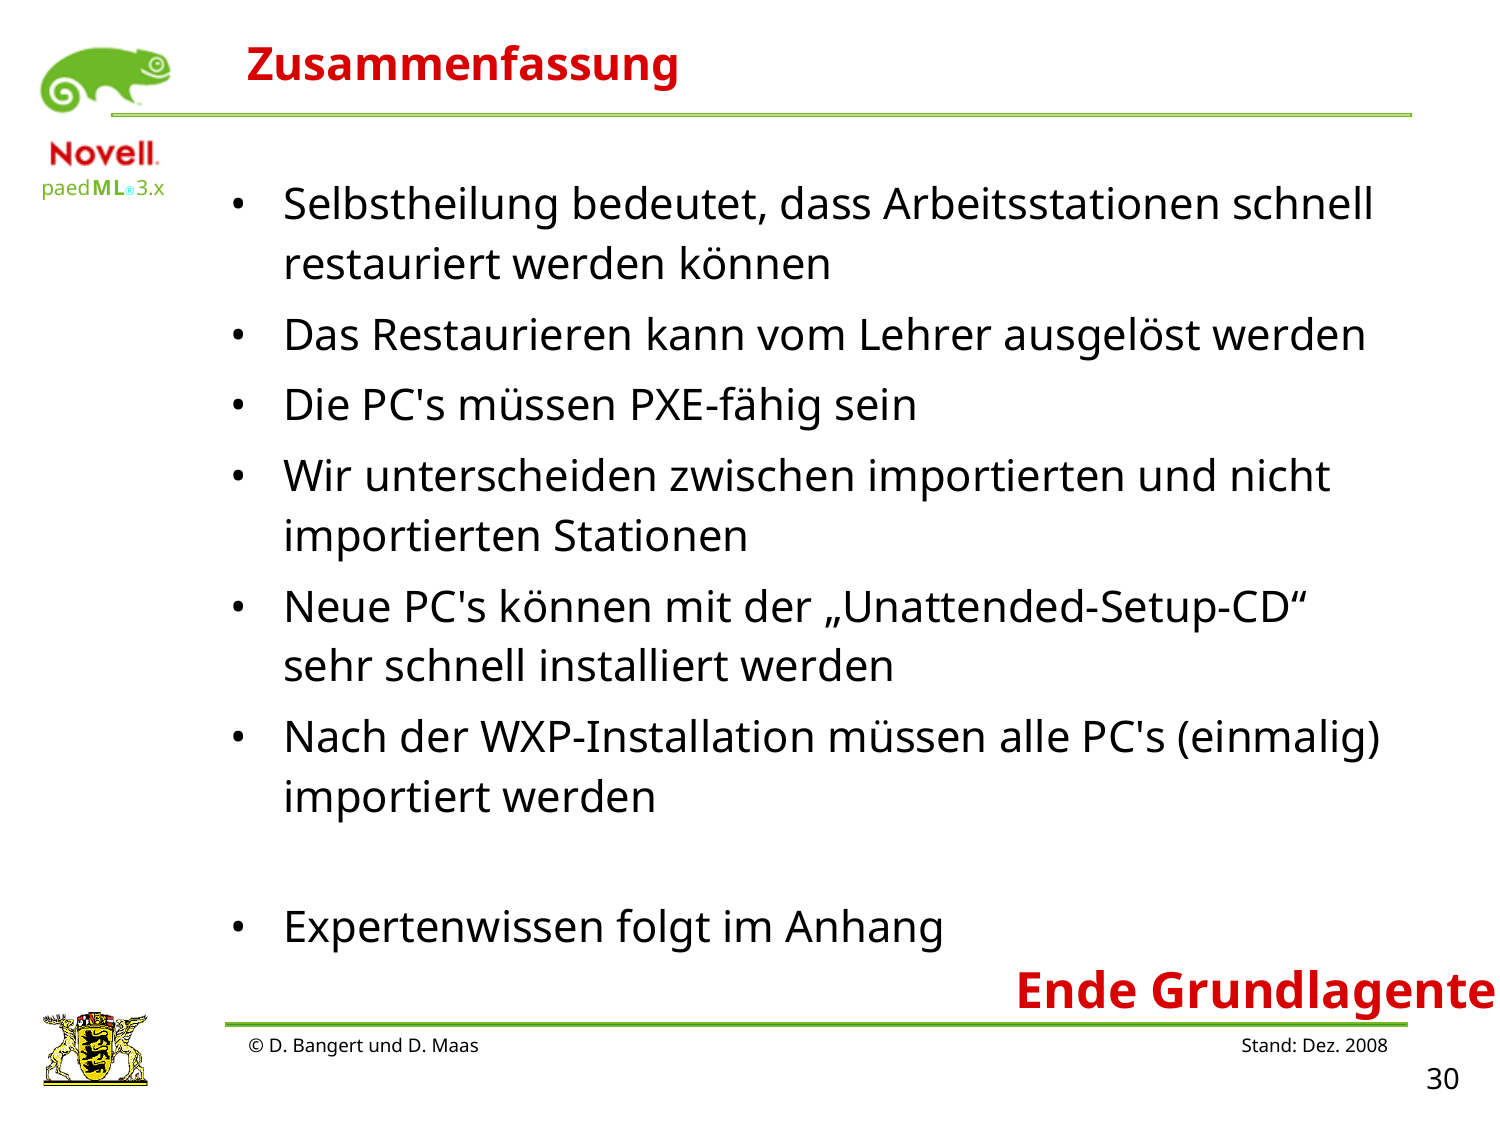

# Zusammenfassung
Selbstheilung bedeutet, dass Arbeitsstationen schnell restauriert werden können
Das Restaurieren kann vom Lehrer ausgelöst werden
Die PC's müssen PXE-fähig sein
Wir unterscheiden zwischen importierten und nicht importierten Stationen
Neue PC's können mit der „Unattended-Setup-CD“ sehr schnell installiert werden
Nach der WXP-Installation müssen alle PC's (einmalig) importiert werden
Expertenwissen folgt im Anhang
Ende Grundlagenteil
© D. Bangert und D. Maas
Dez. 2008
30